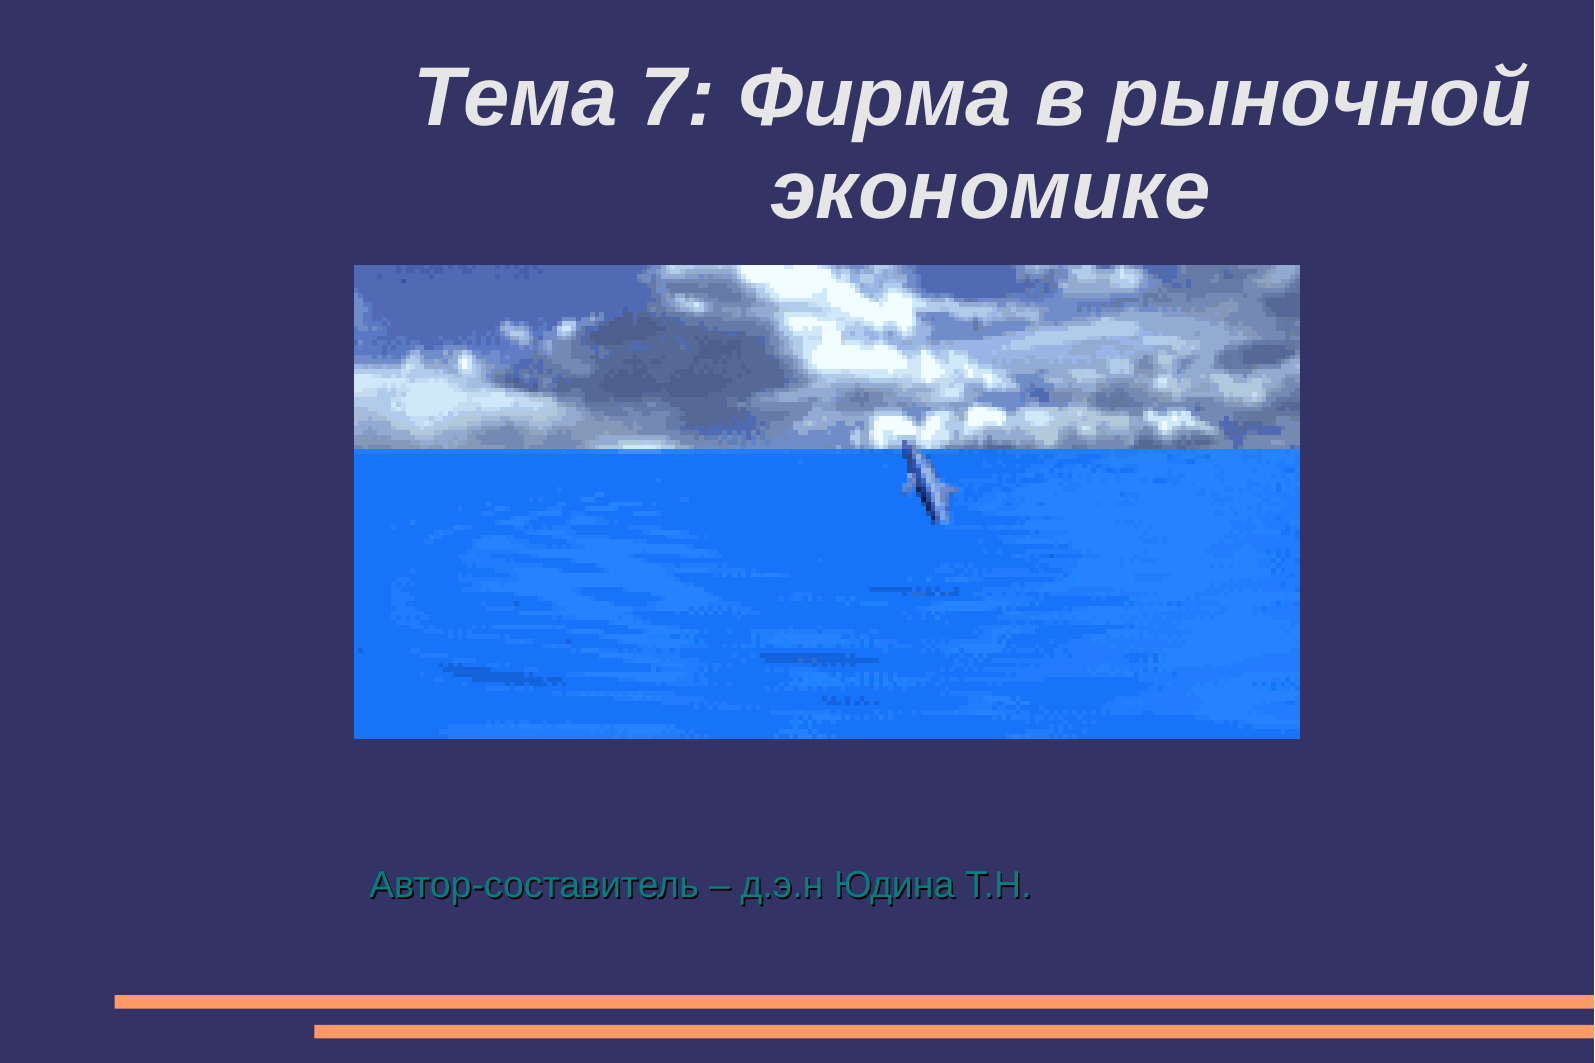

# Тема 7: Фирма в рыночной экономике
Автор-составитель – д.э.н Юдина Т.Н.